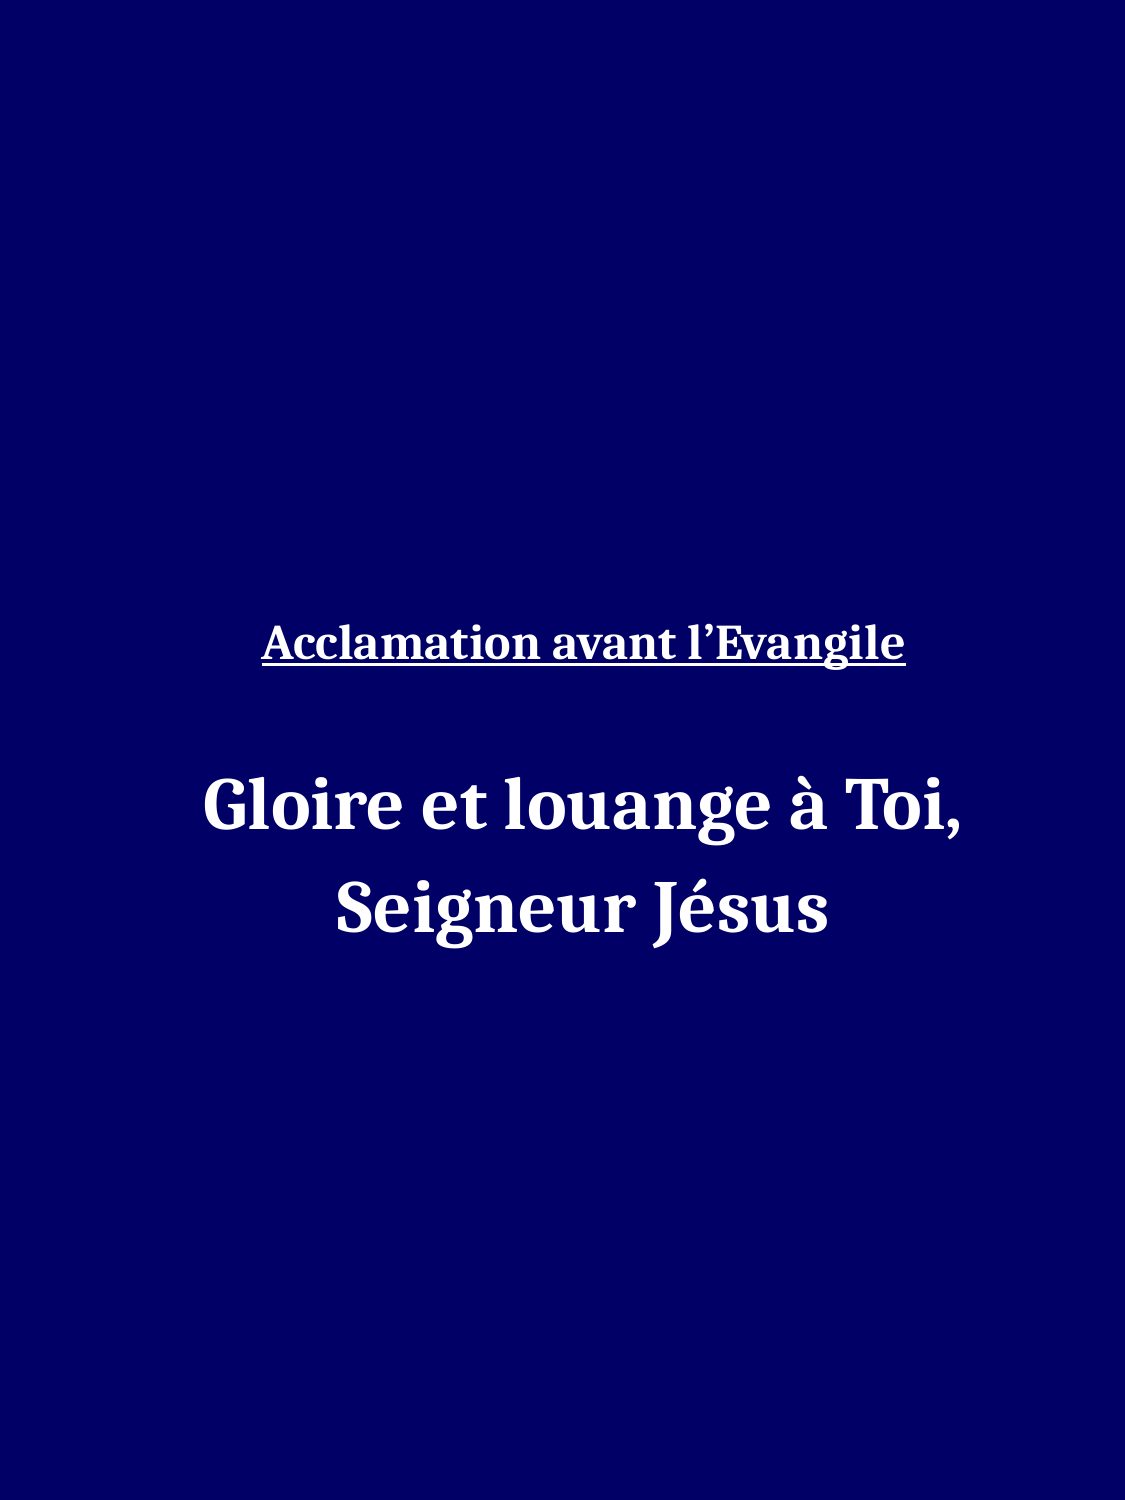

Acclamation avant l’Evangile
Gloire et louange à Toi,
Seigneur Jésus